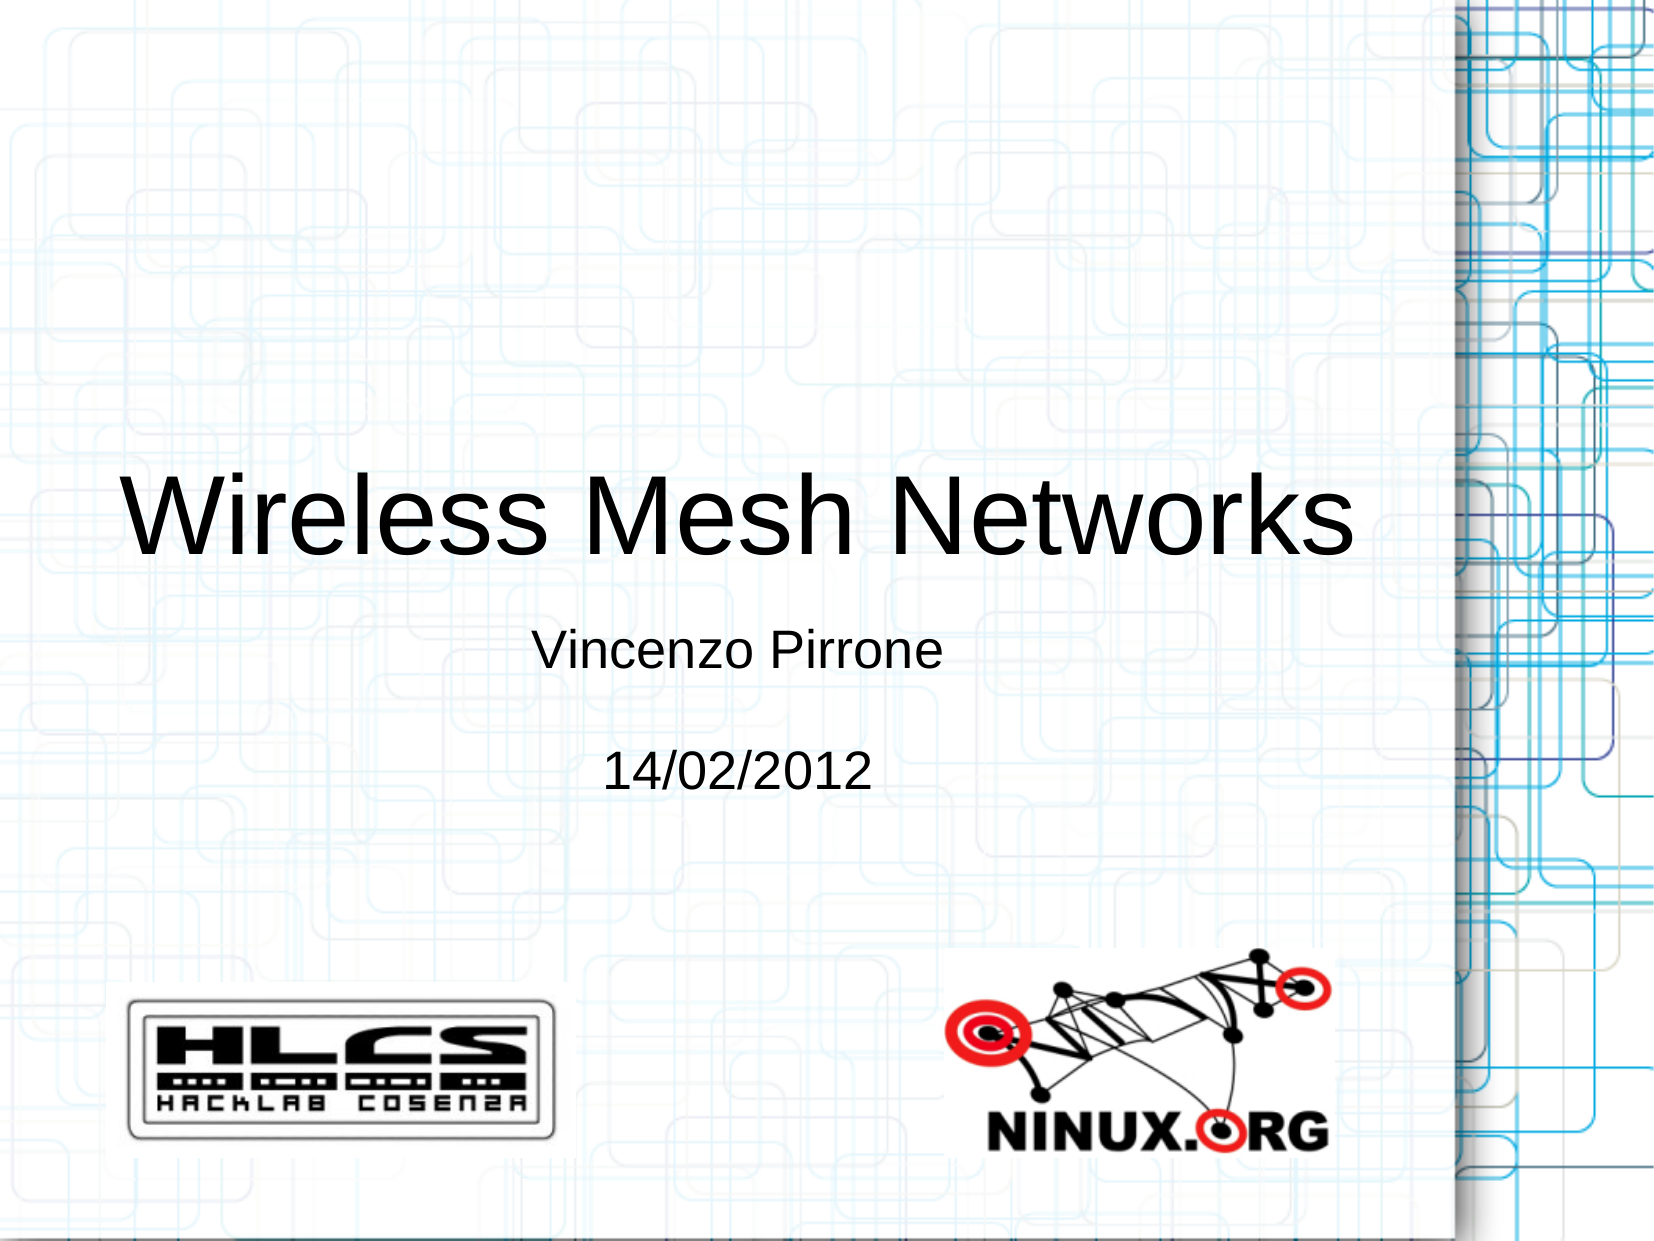

# Wireless Mesh Networks
Vincenzo Pirrone
14/02/2012